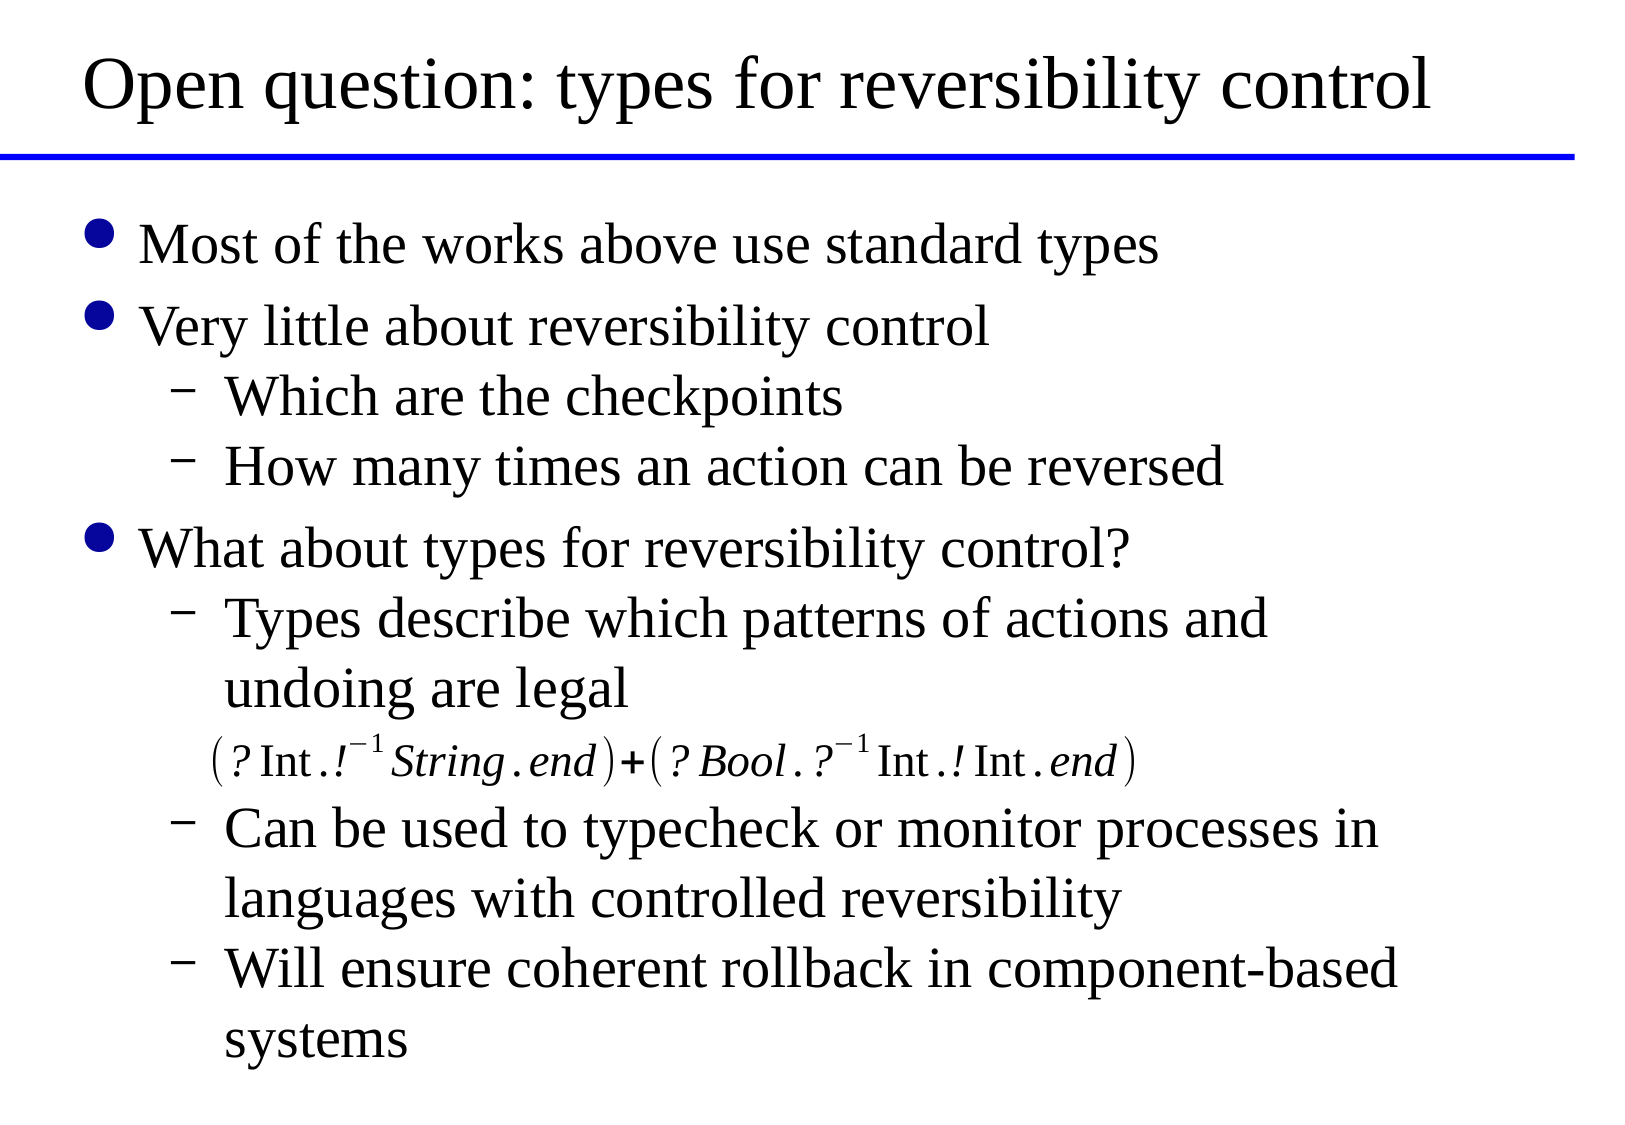

# Open question: types for reversibility control
Most of the works above use standard types
Very little about reversibility control
Which are the checkpoints
How many times an action can be reversed
What about types for reversibility control?
Types describe which patterns of actions and undoing are legal
Can be used to typecheck or monitor processes in languages with controlled reversibility
Will ensure coherent rollback in component-based systems